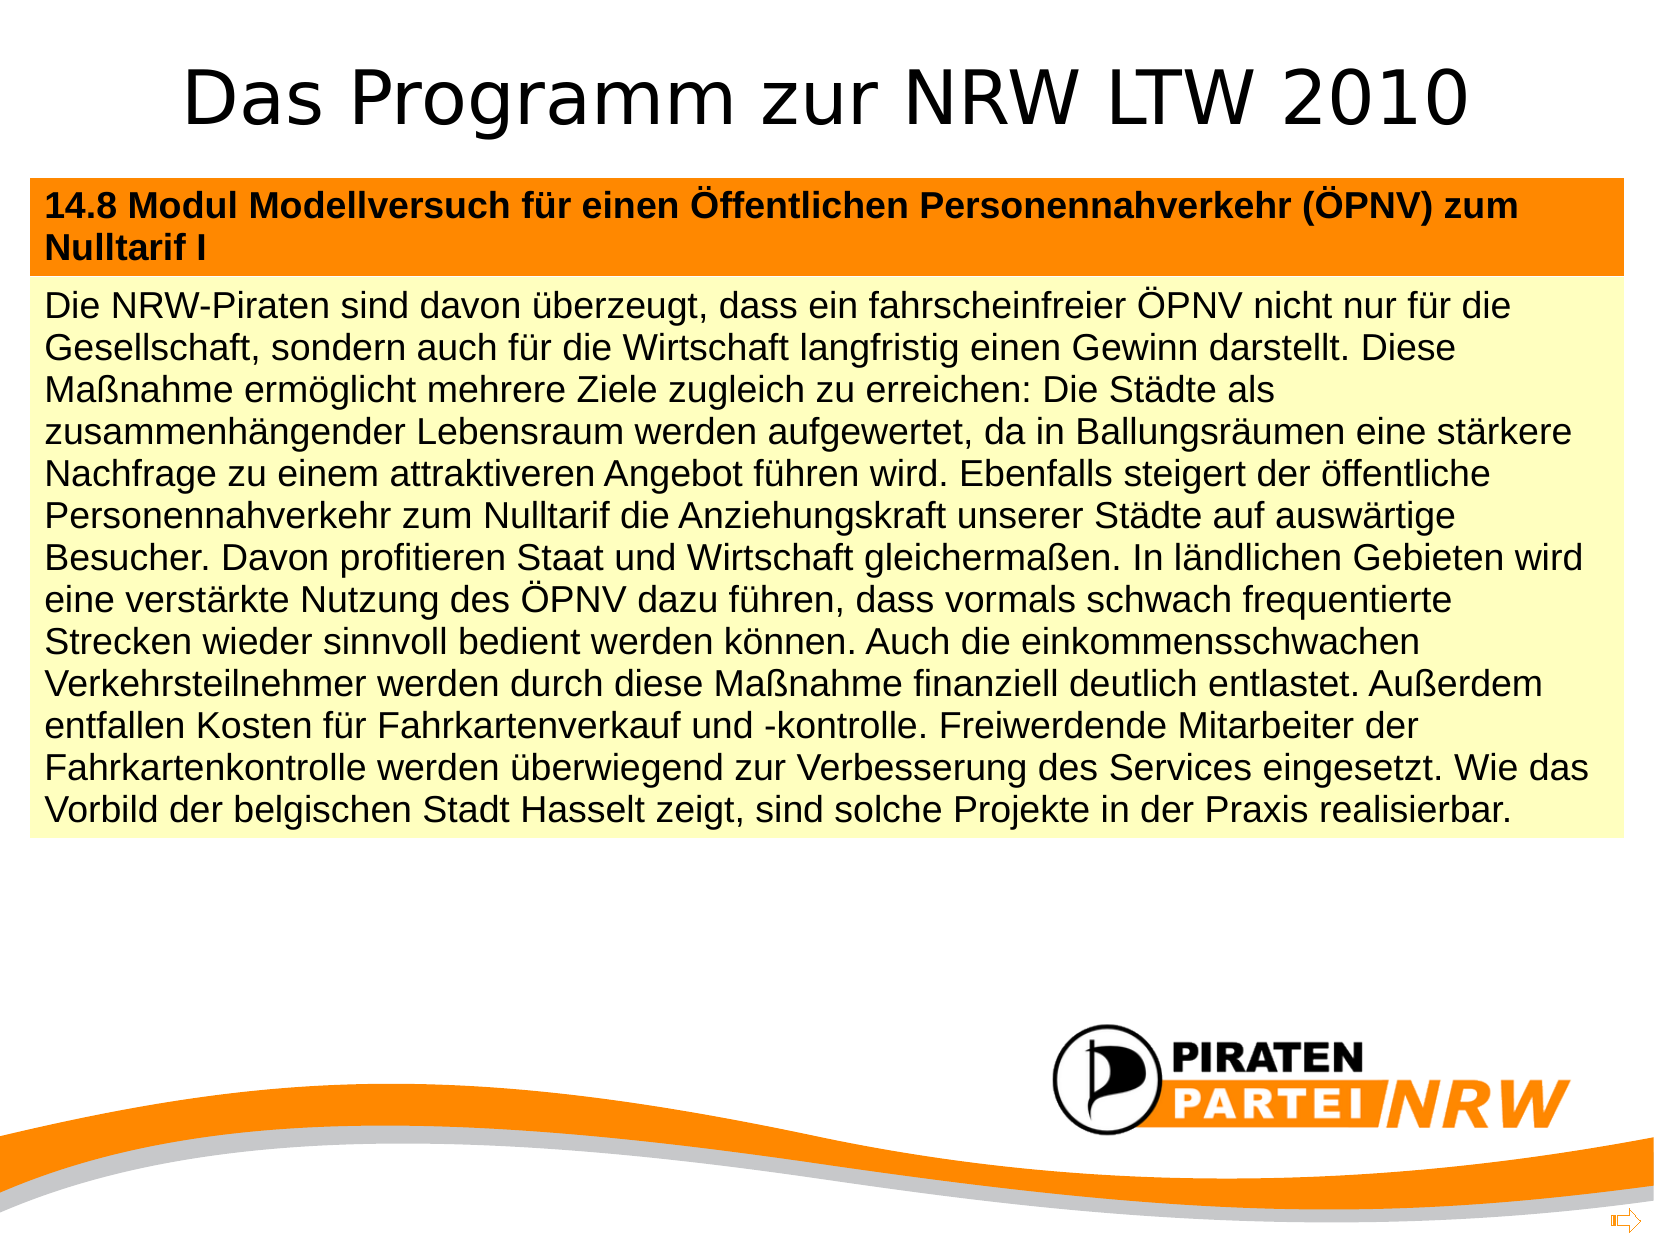

# Das Programm zur NRW LTW 2010
| 14.8 Modul Modellversuch für einen Öffentlichen Personennahverkehr (ÖPNV) zum Nulltarif I |
| --- |
| Die NRW-Piraten sind davon überzeugt, dass ein fahrscheinfreier ÖPNV nicht nur für die Gesellschaft, sondern auch für die Wirtschaft langfristig einen Gewinn darstellt. Diese Maßnahme ermöglicht mehrere Ziele zugleich zu erreichen: Die Städte als zusammenhängender Lebensraum werden aufgewertet, da in Ballungsräumen eine stärkere Nachfrage zu einem attraktiveren Angebot führen wird. Ebenfalls steigert der öffentliche Personennahverkehr zum Nulltarif die Anziehungskraft unserer Städte auf auswärtige Besucher. Davon profitieren Staat und Wirtschaft gleichermaßen. In ländlichen Gebieten wird eine verstärkte Nutzung des ÖPNV dazu führen, dass vormals schwach frequentierte Strecken wieder sinnvoll bedient werden können. Auch die einkommensschwachen Verkehrsteilnehmer werden durch diese Maßnahme finanziell deutlich entlastet. Außerdem entfallen Kosten für Fahrkartenverkauf und -kontrolle. Freiwerdende Mitarbeiter der Fahrkartenkontrolle werden überwiegend zur Verbesserung des Services eingesetzt. Wie das Vorbild der belgischen Stadt Hasselt zeigt, sind solche Projekte in der Praxis realisierbar. |